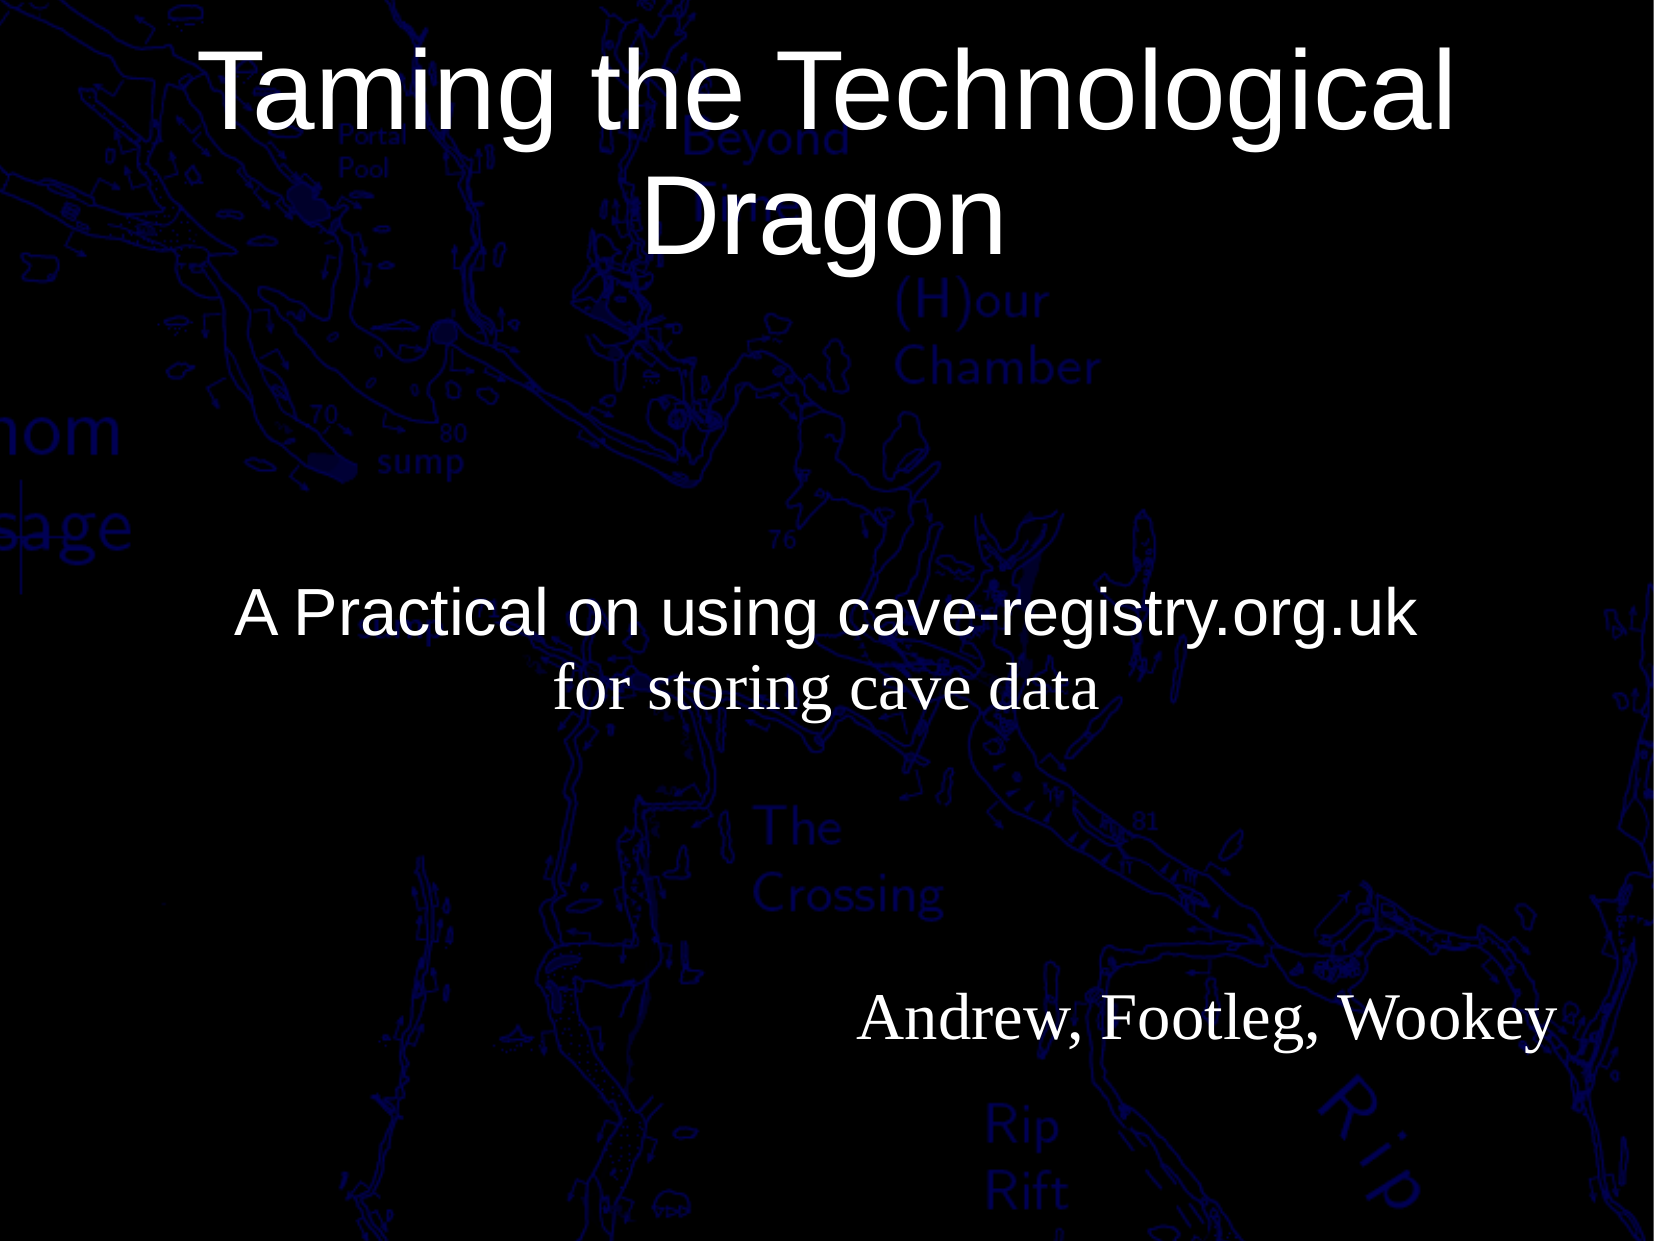

# Taming the Technological Dragon
A Practical on using cave-registry.org.uk
for storing cave data
Andrew, Footleg, Wookey